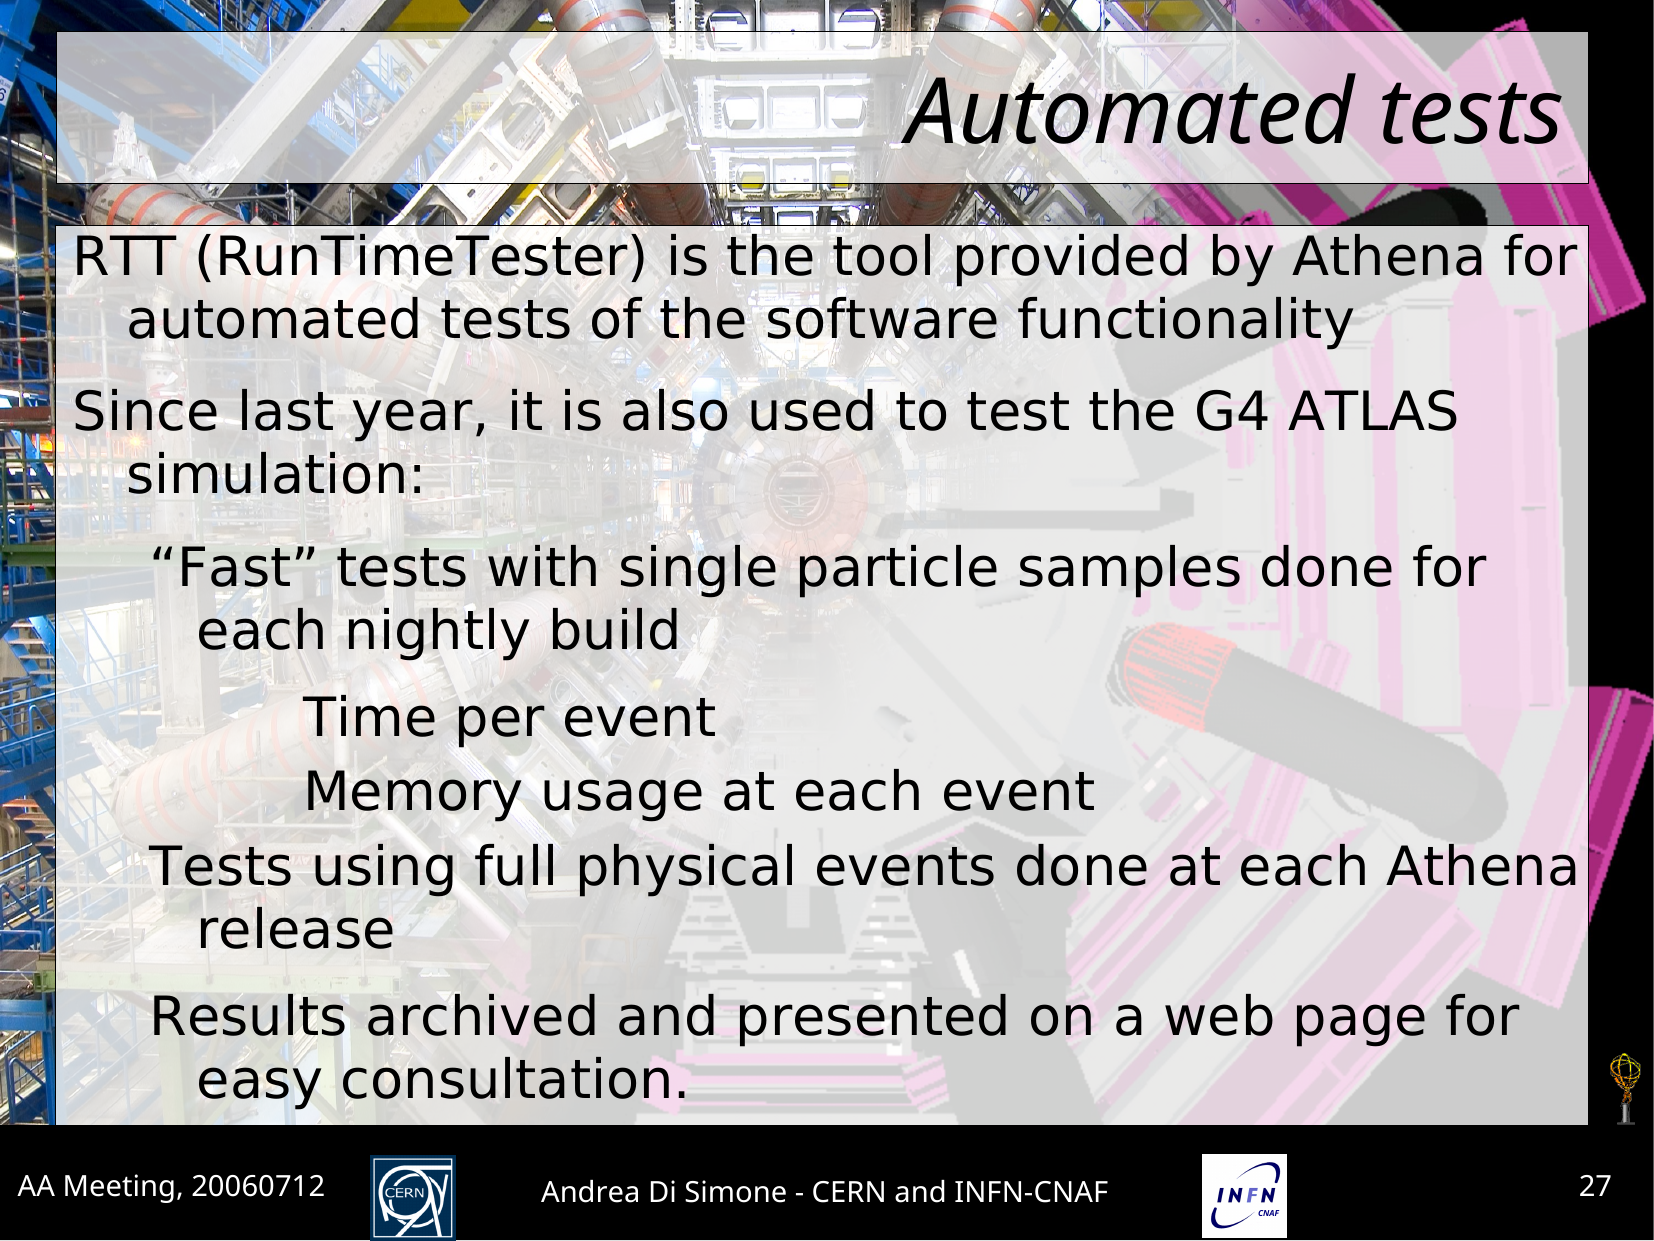

# Automated tests
RTT (RunTimeTester) is the tool provided by Athena for automated tests of the software functionality
Since last year, it is also used to test the G4 ATLAS simulation:
“Fast” tests with single particle samples done for each nightly build
Time per event
Memory usage at each event
Tests using full physical events done at each Athena release
Results archived and presented on a web page for easy consultation.
AA Meeting, 20060712
27
Andrea Di Simone - CERN and INFN-CNAF